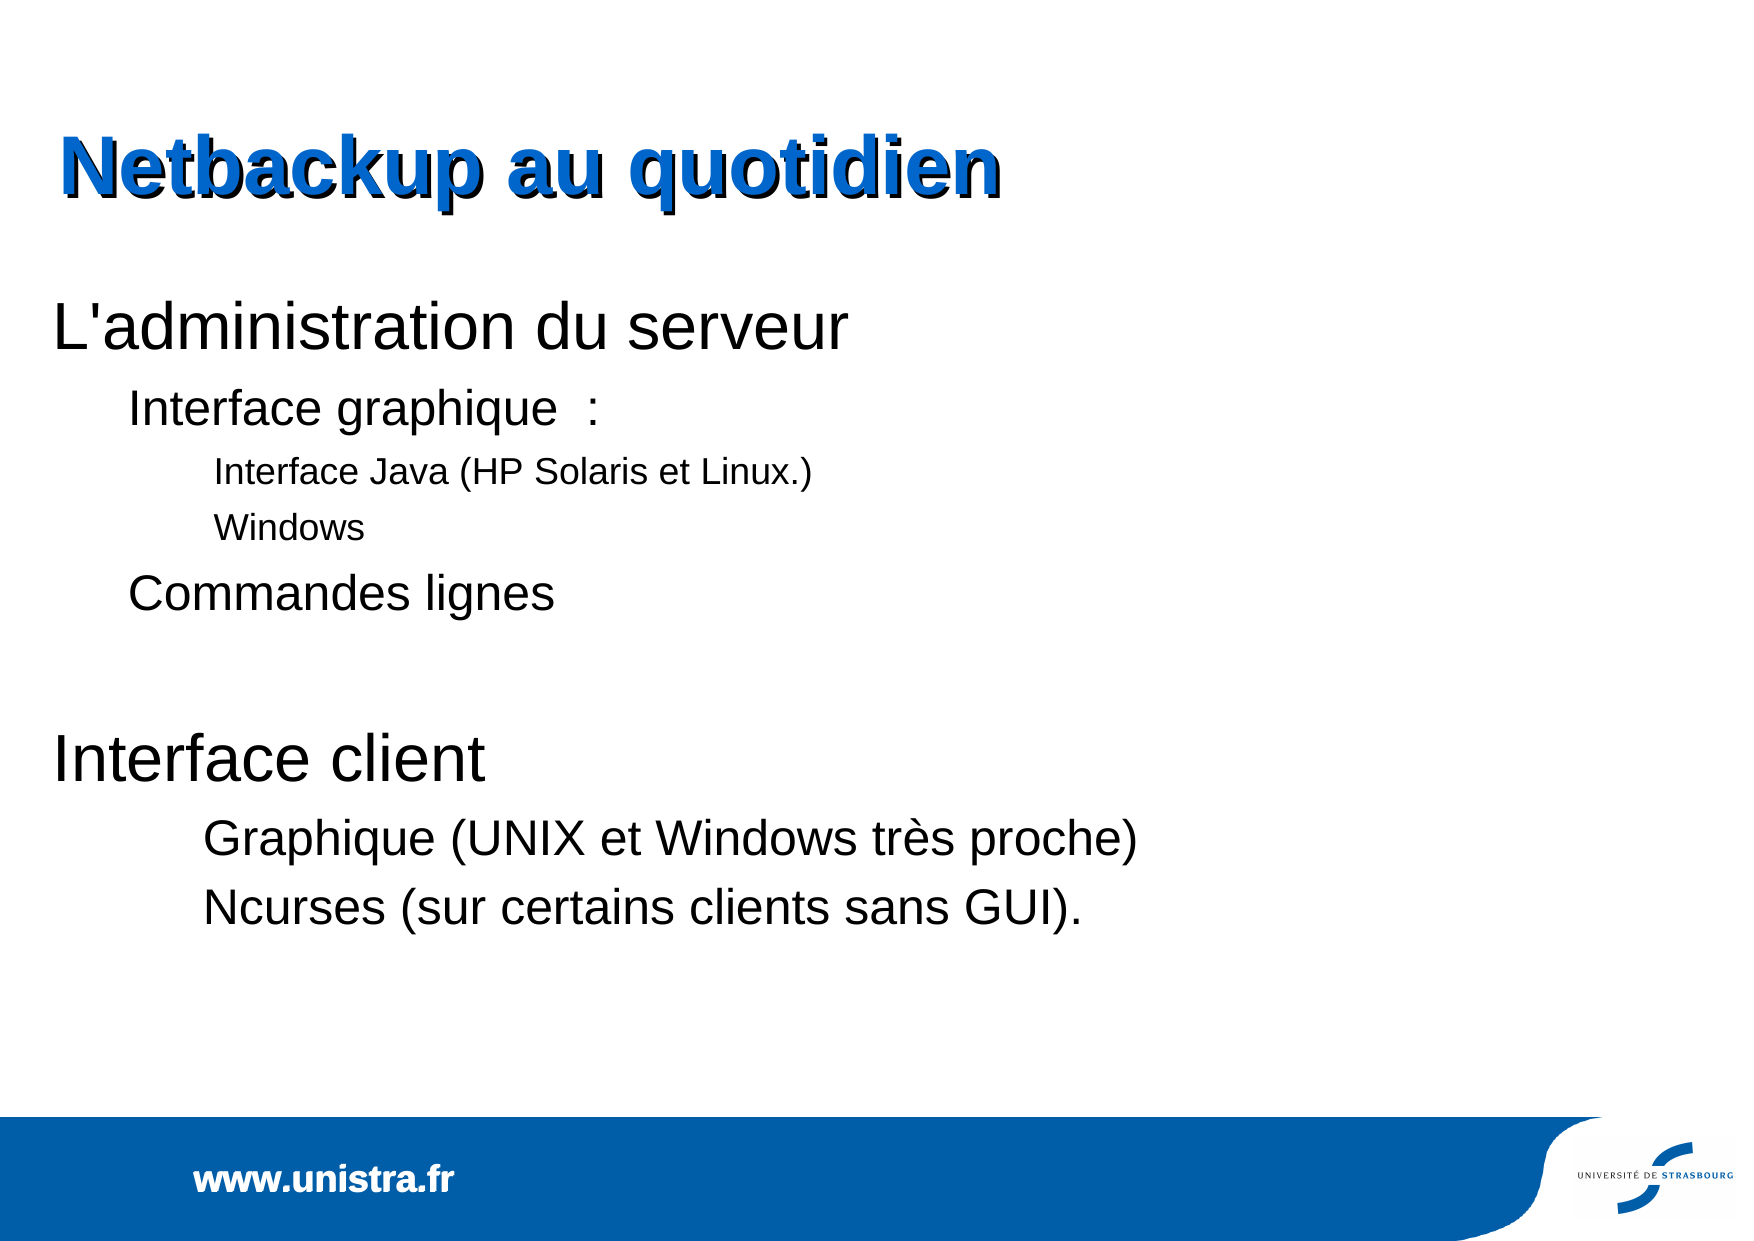

# Netbackup au quotidien
L'administration du serveur
Interface graphique :
 Interface Java (HP Solaris et Linux.)
 Windows
Commandes lignes
Interface client
Graphique (UNIX et Windows très proche)
Ncurses (sur certains clients sans GUI).